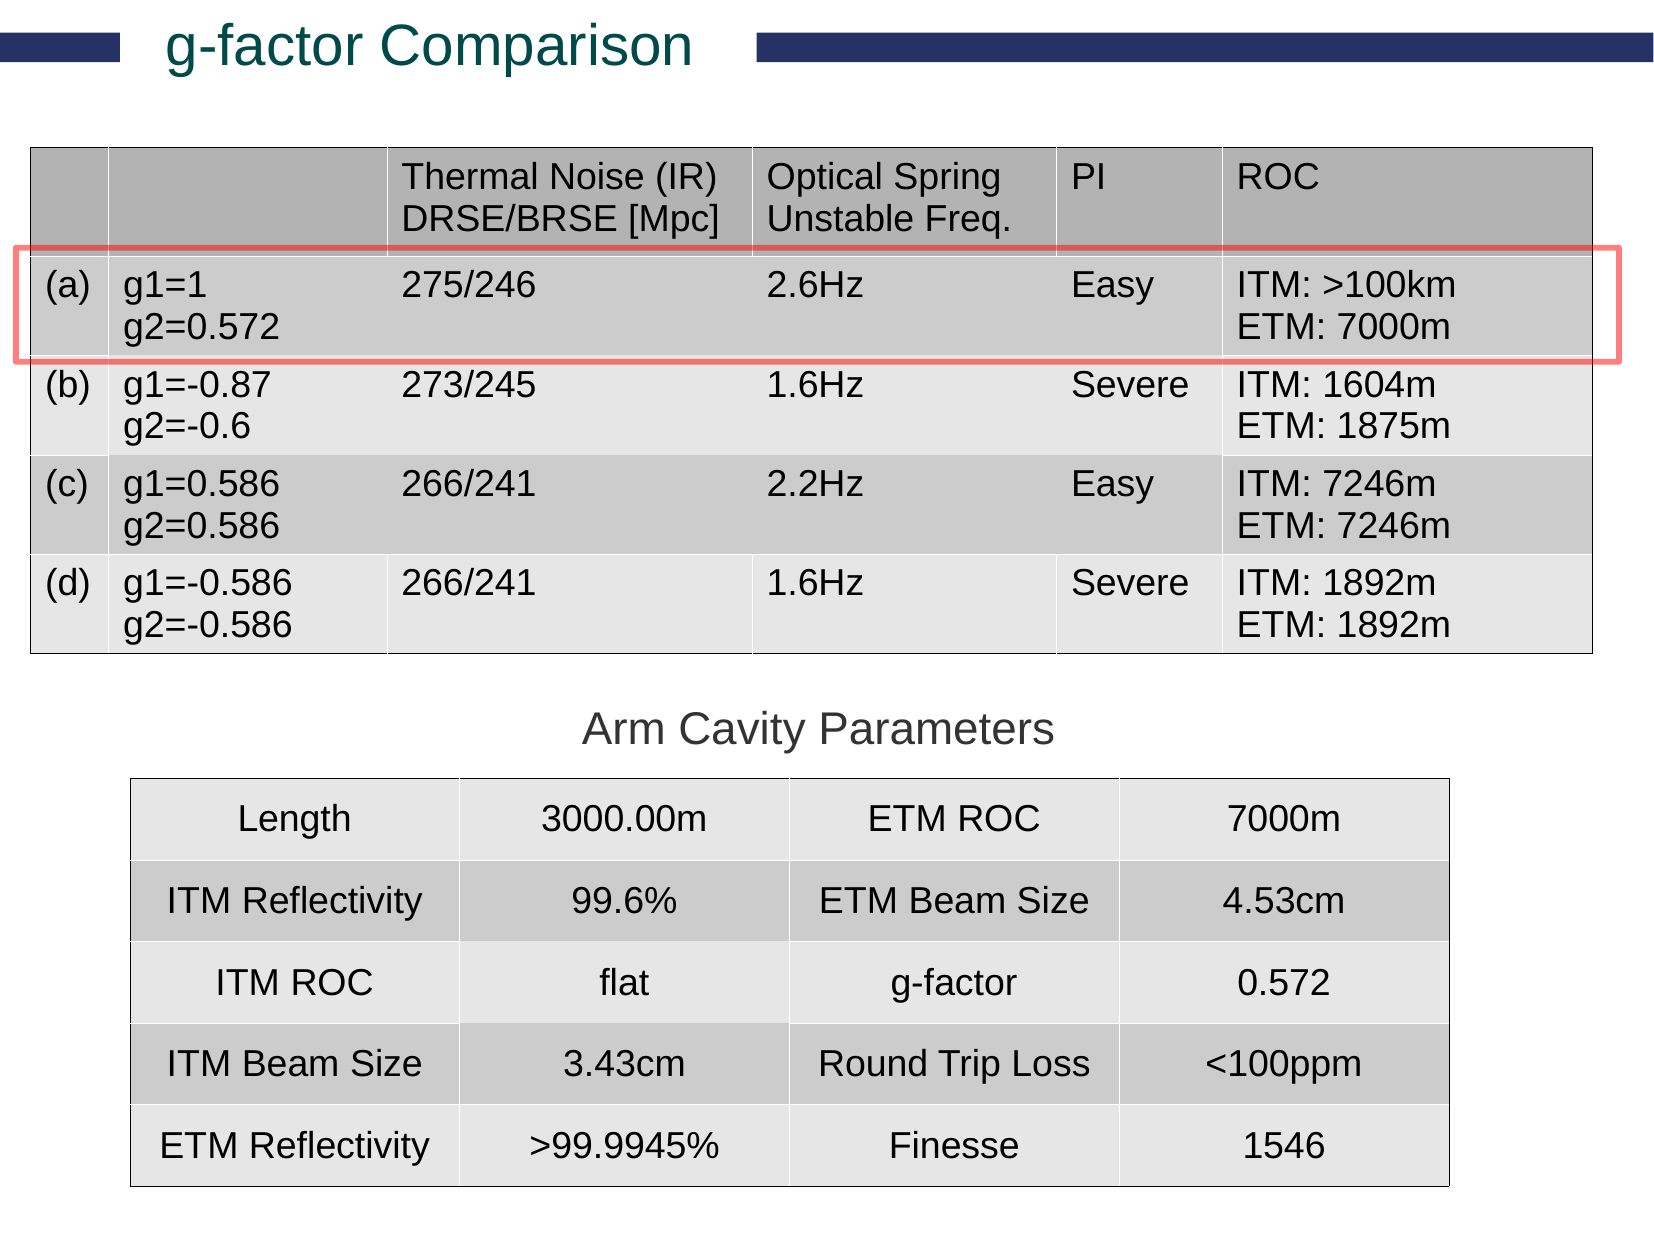

# g-factor Comparison
| | | Thermal Noise (IR) DRSE/BRSE [Mpc] | Optical Spring Unstable Freq. | PI | ROC |
| --- | --- | --- | --- | --- | --- |
| (a) | g1=1 g2=0.572 | 275/246 | 2.6Hz | Easy | ITM: >100km ETM: 7000m |
| (b) | g1=-0.87 g2=-0.6 | 273/245 | 1.6Hz | Severe | ITM: 1604m ETM: 1875m |
| (c) | g1=0.586 g2=0.586 | 266/241 | 2.2Hz | Easy | ITM: 7246m ETM: 7246m |
| (d) | g1=-0.586 g2=-0.586 | 266/241 | 1.6Hz | Severe | ITM: 1892m ETM: 1892m |
Arm Cavity Parameters
| Length | 3000.00m | ETM ROC | 7000m |
| --- | --- | --- | --- |
| ITM Reflectivity | 99.6% | ETM Beam Size | 4.53cm |
| ITM ROC | flat | g-factor | 0.572 |
| ITM Beam Size | 3.43cm | Round Trip Loss | <100ppm |
| ETM Reflectivity | >99.9945% | Finesse | 1546 |